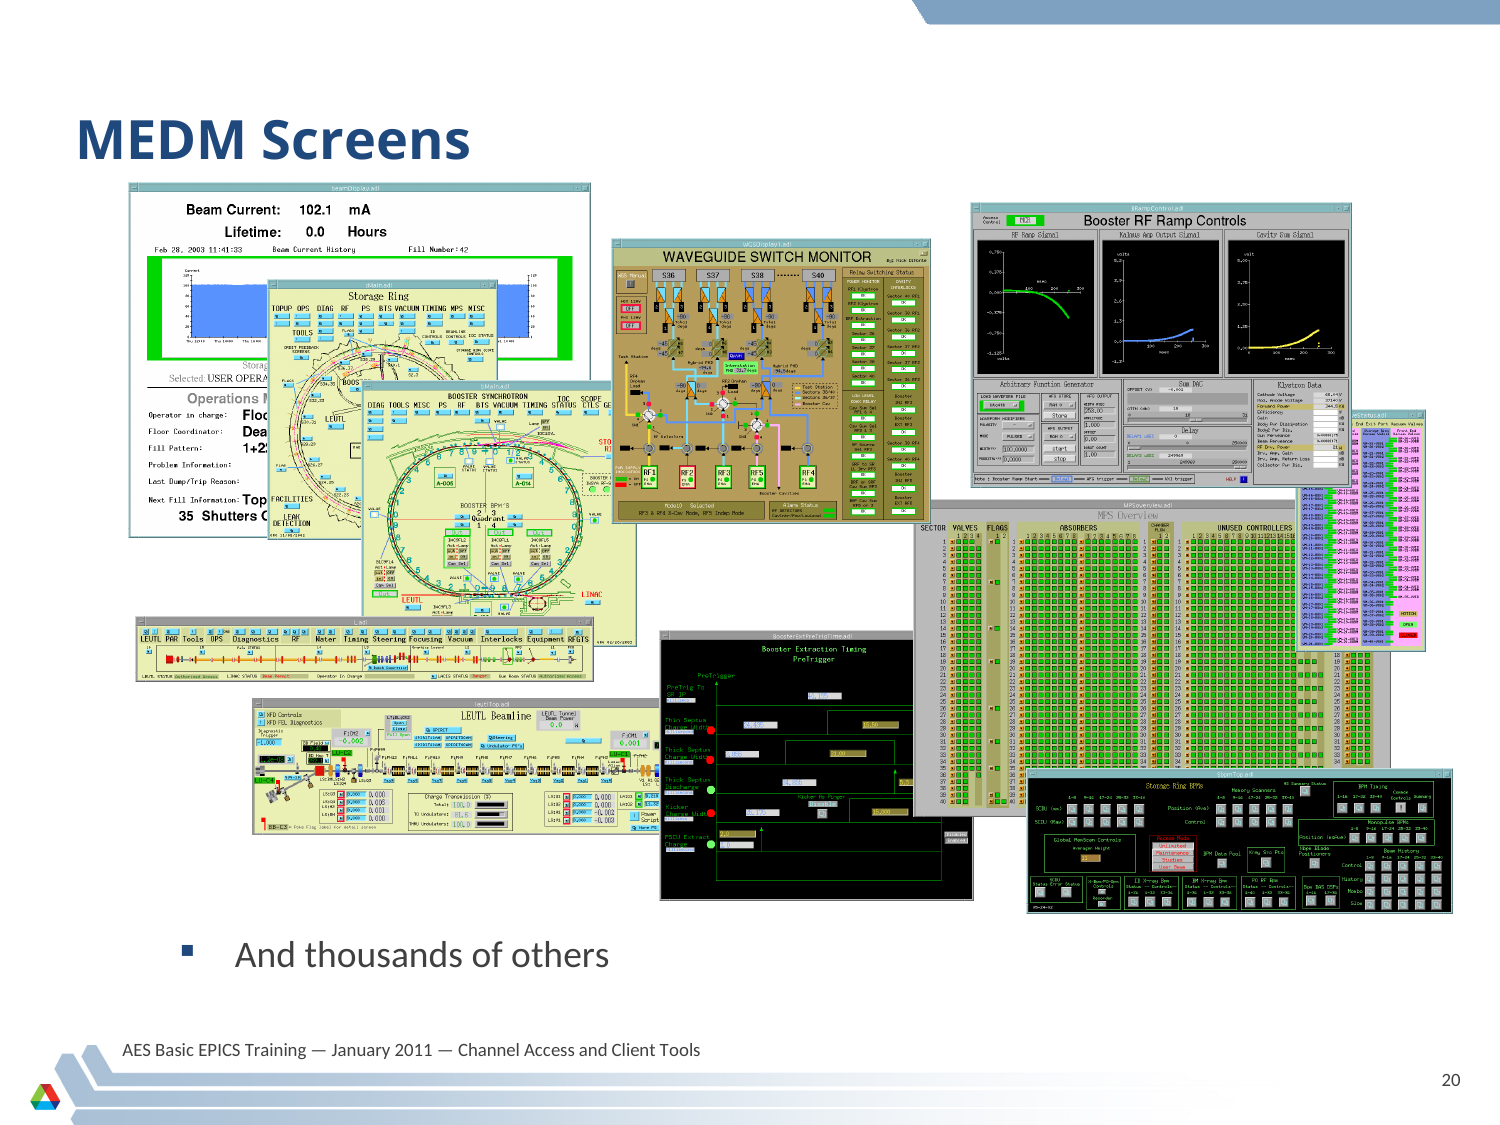

# MEDM Screens
And thousands of others
AES Basic EPICS Training — January 2011 — Channel Access and Client Tools
20